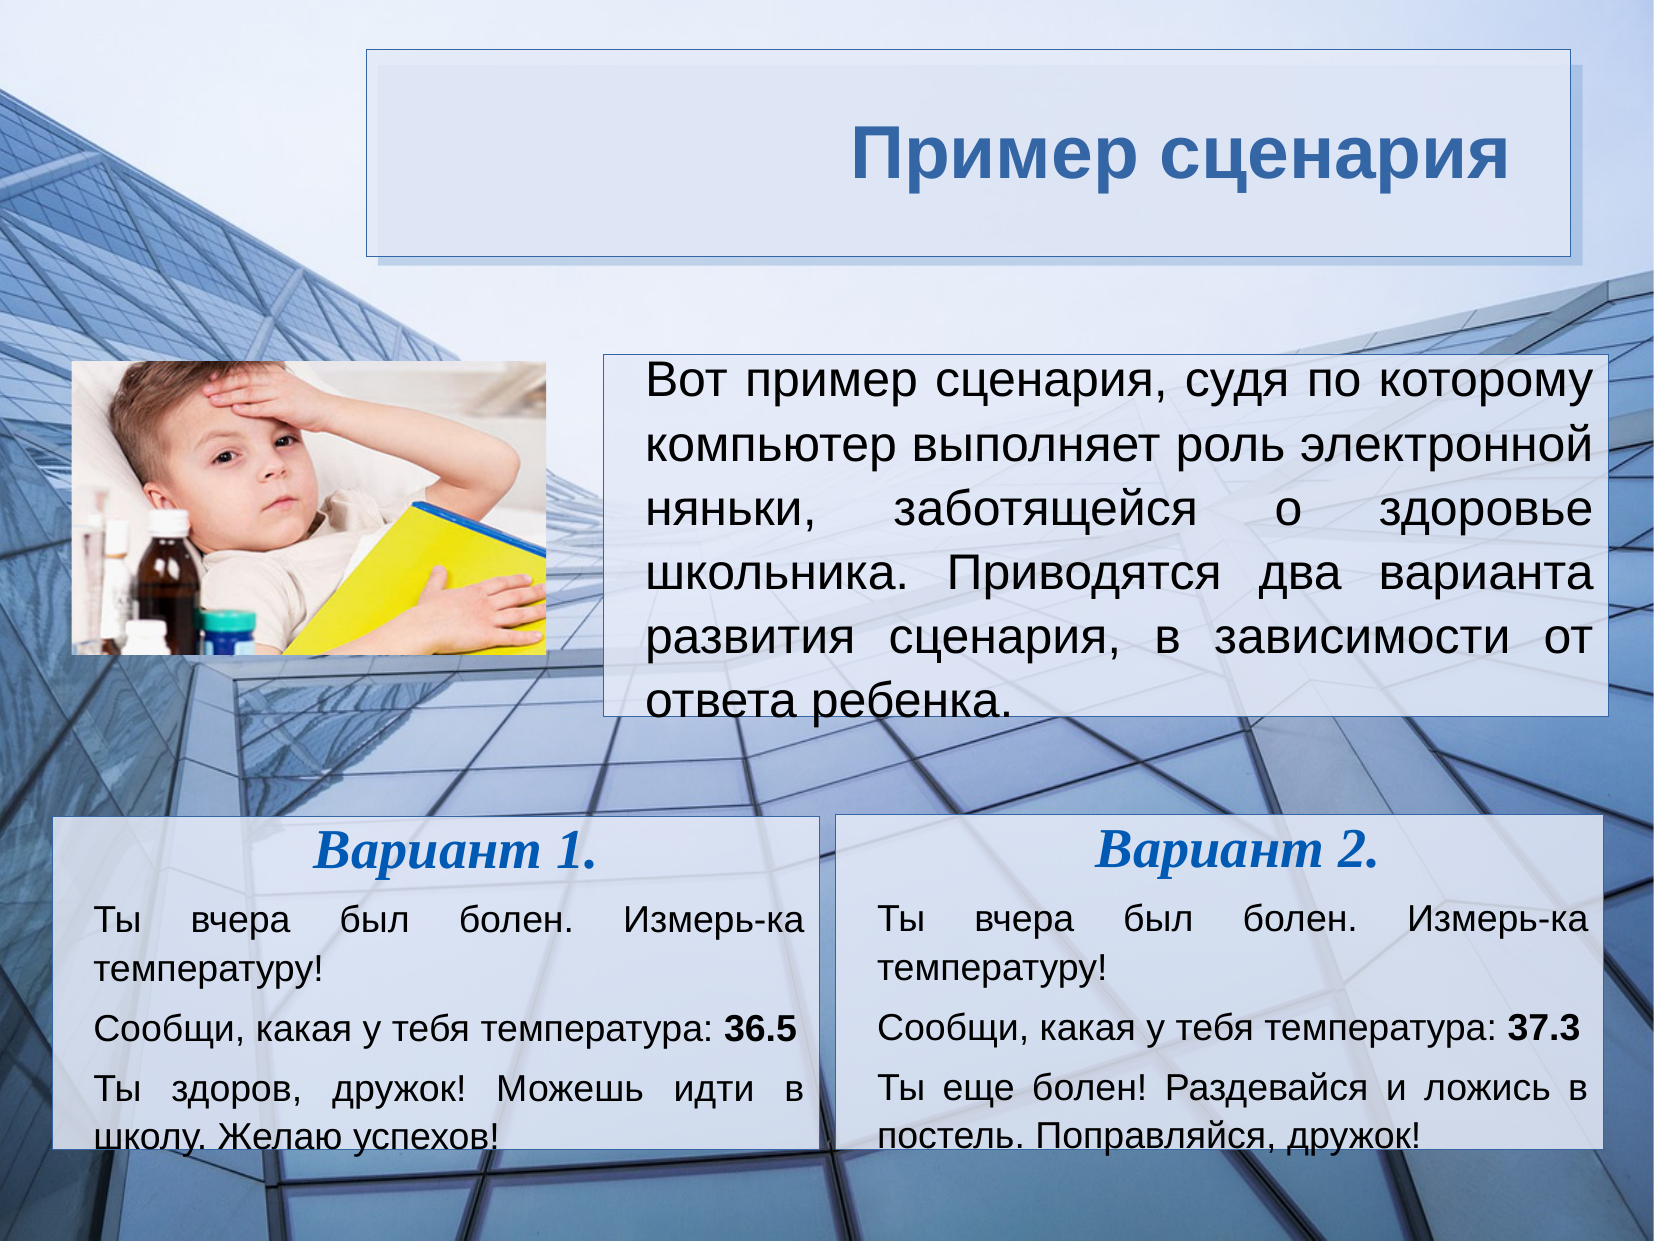

# Пример сценария
Вот пример сценария, судя по которому компьютер выполняет роль электронной няньки, заботящейся о здоровье школьника. Приводятся два варианта развития сценария, в зависимости от ответа ребенка.
 Вариант 2.
Ты вчера был болен. Измерь-ка температуру!
Сообщи, какая у тебя температура: 37.3
Ты еще болен! Раздевайся и ложись в постель. Поправляйся, дружок!
 Вариант 1.
Ты вчера был болен. Измерь-ка темпера­туру!
Сообщи, какая у тебя температу­ра: 36.5
Ты здоров, дружок! Можешь идти в школу. Желаю успехов!